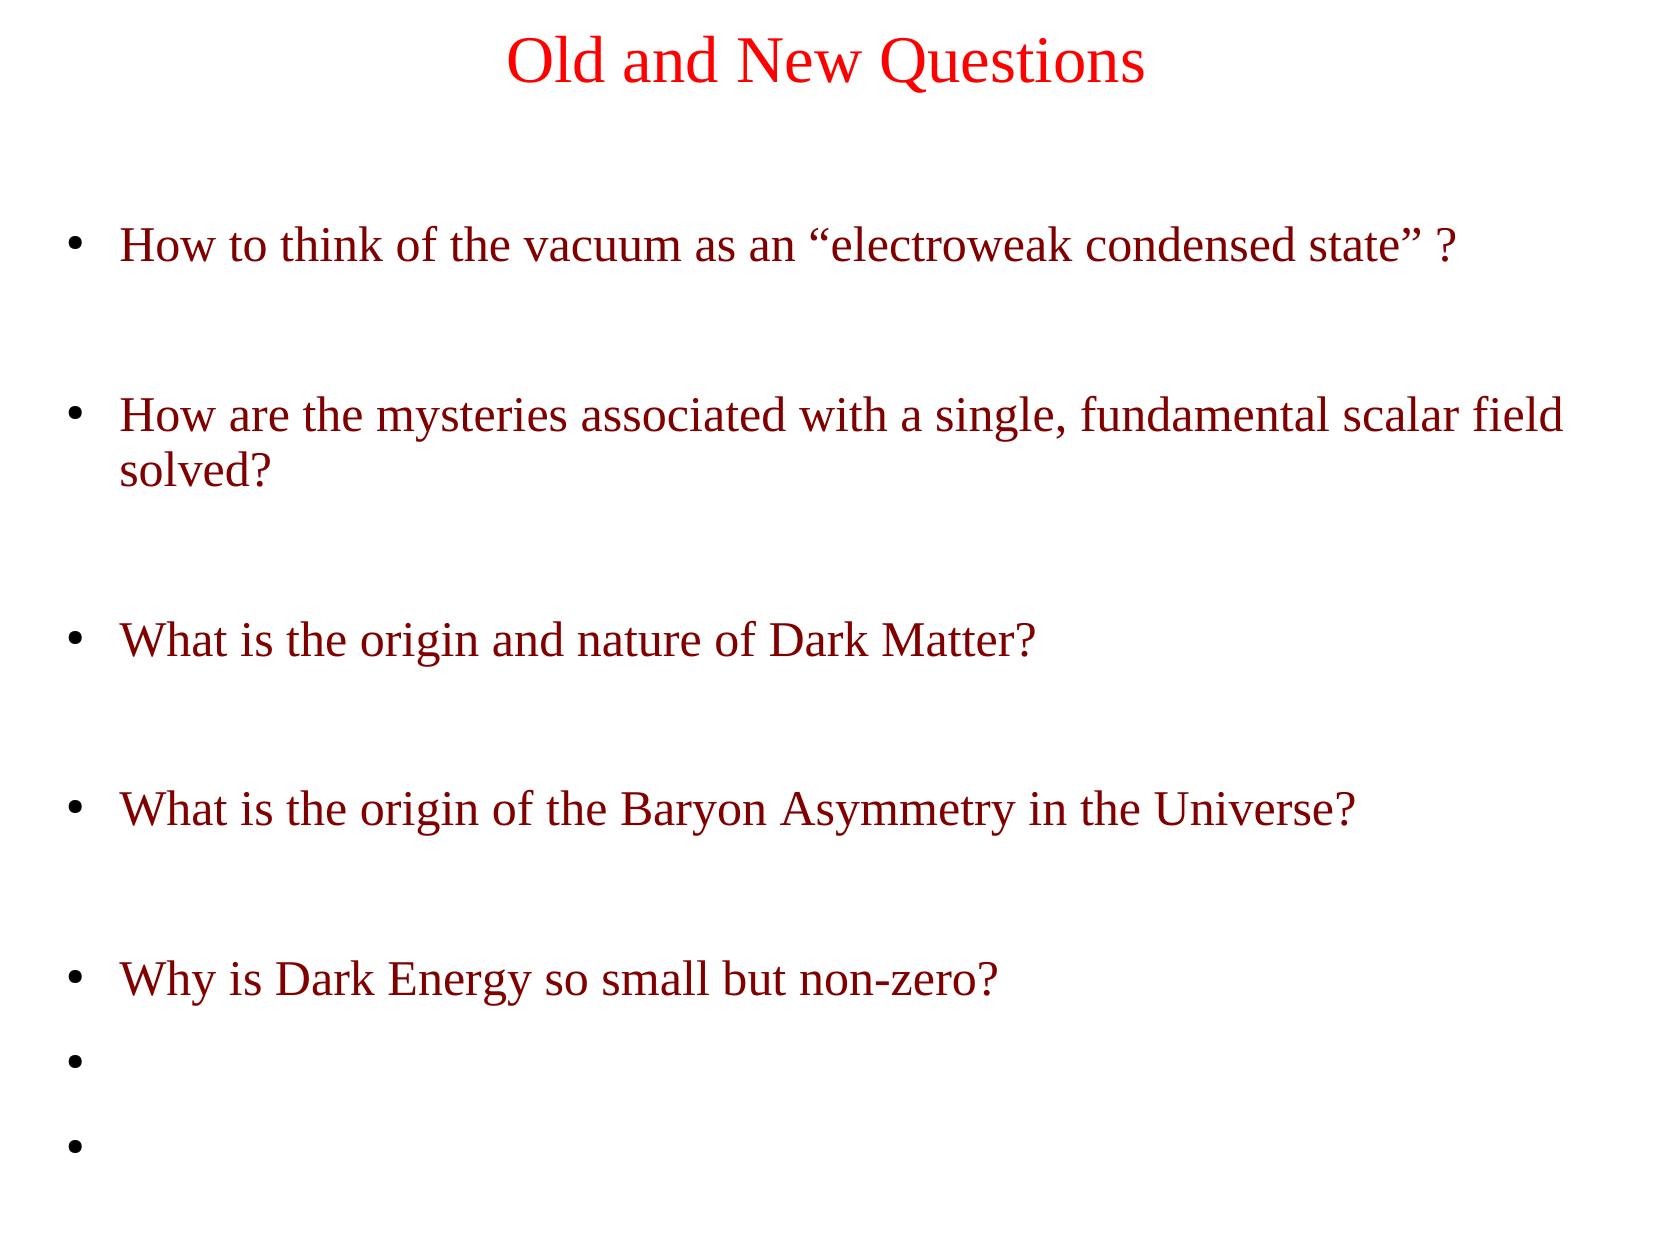

# Old and New Questions
How to think of the vacuum as an “electroweak condensed state” ?
How are the mysteries associated with a single, fundamental scalar field solved?
What is the origin and nature of Dark Matter?
What is the origin of the Baryon Asymmetry in the Universe?
Why is Dark Energy so small but non-zero?